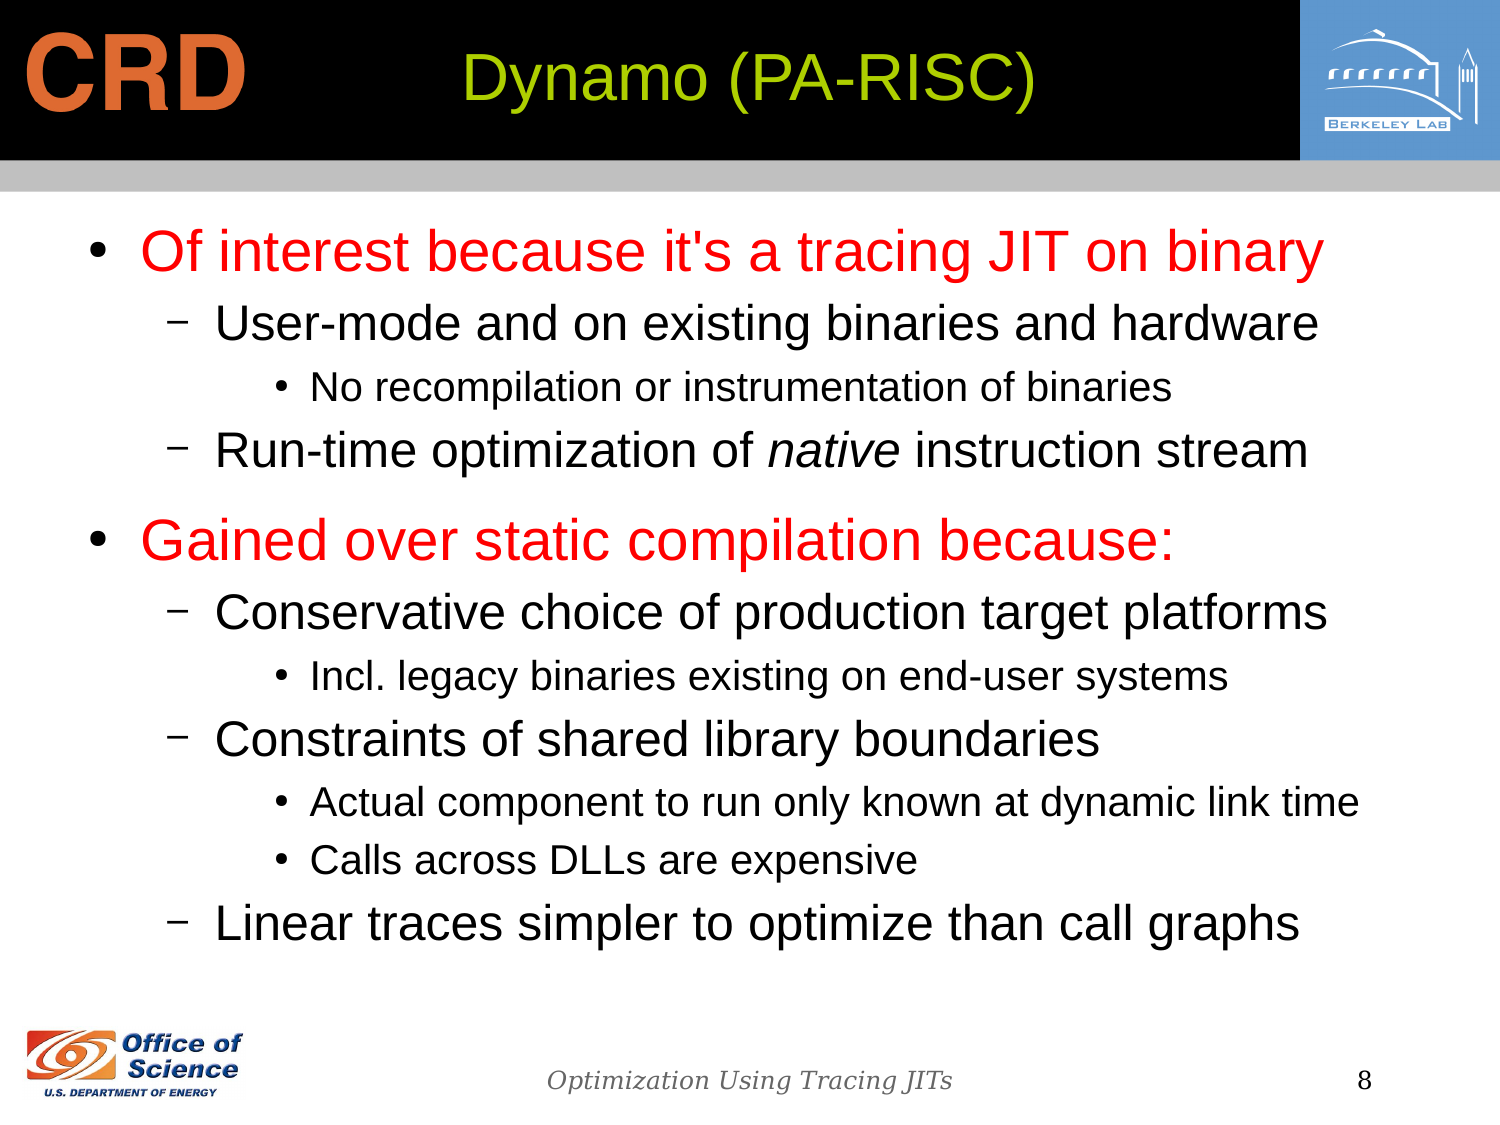

# Dynamo (PA-RISC)
Of interest because it's a tracing JIT on binary
User-mode and on existing binaries and hardware
No recompilation or instrumentation of binaries
Run-time optimization of native instruction stream
Gained over static compilation because:
Conservative choice of production target platforms
Incl. legacy binaries existing on end-user systems
Constraints of shared library boundaries
Actual component to run only known at dynamic link time
Calls across DLLs are expensive
Linear traces simpler to optimize than call graphs
Optimization Using Tracing JITs
8